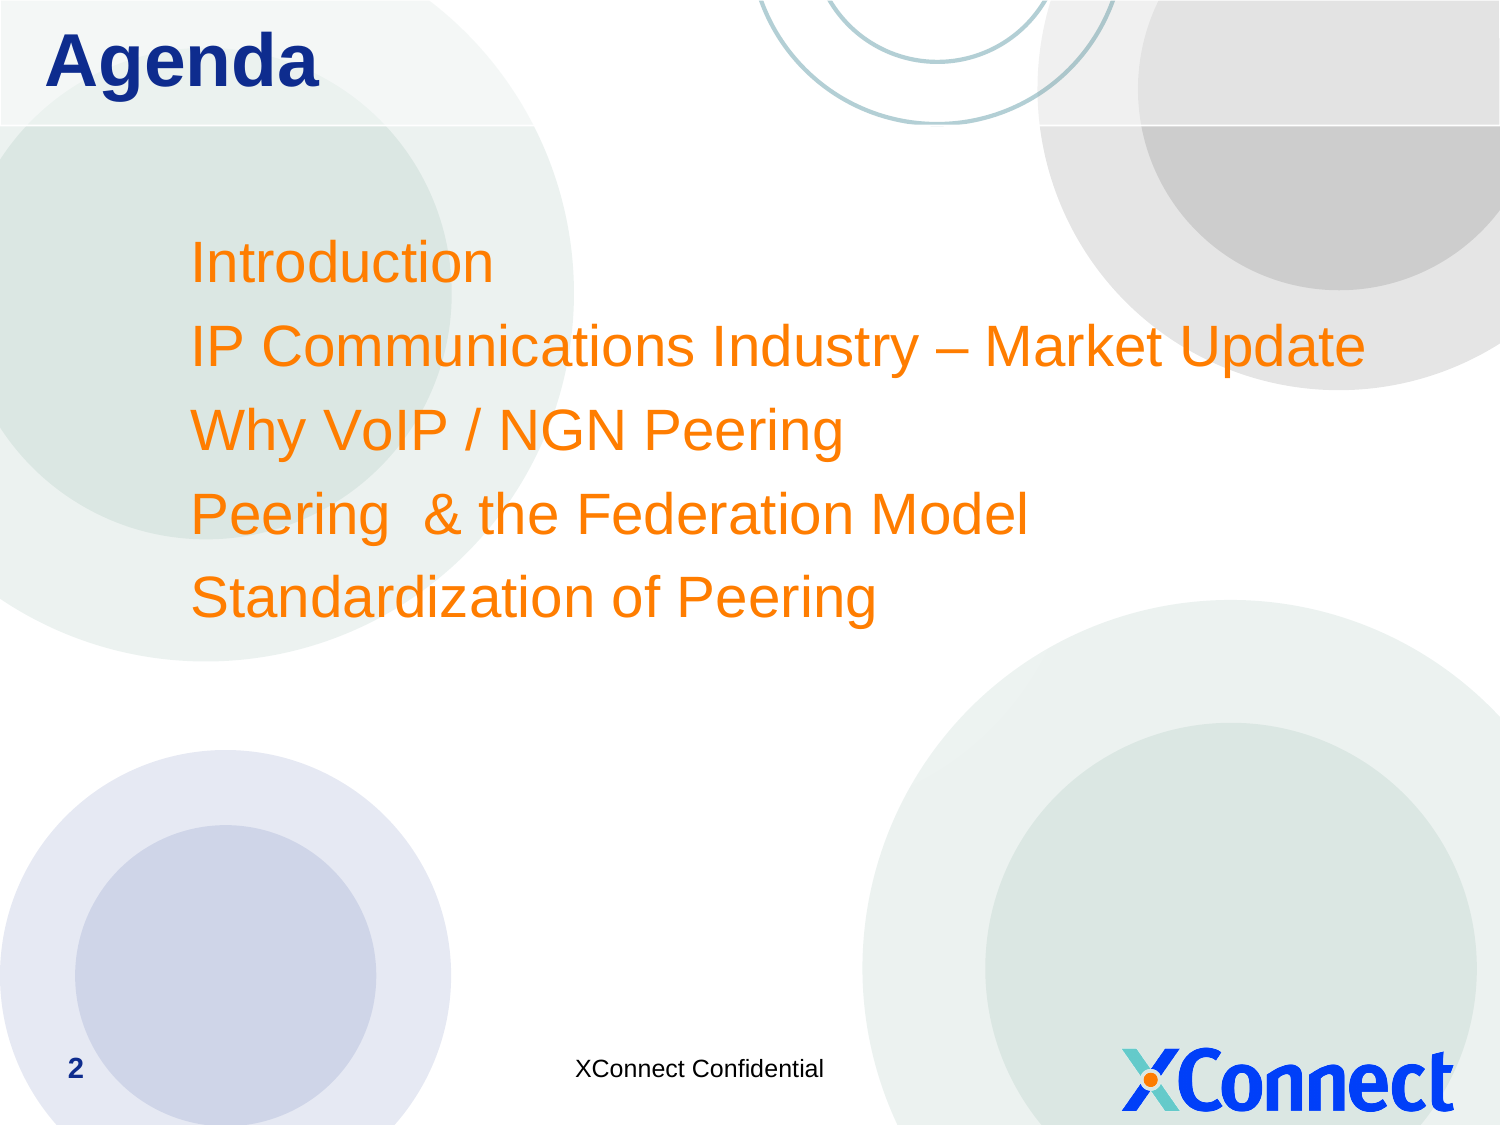

# Agenda
Introduction
IP Communications Industry – Market Update
Why VoIP / NGN Peering
Peering & the Federation Model
Standardization of Peering